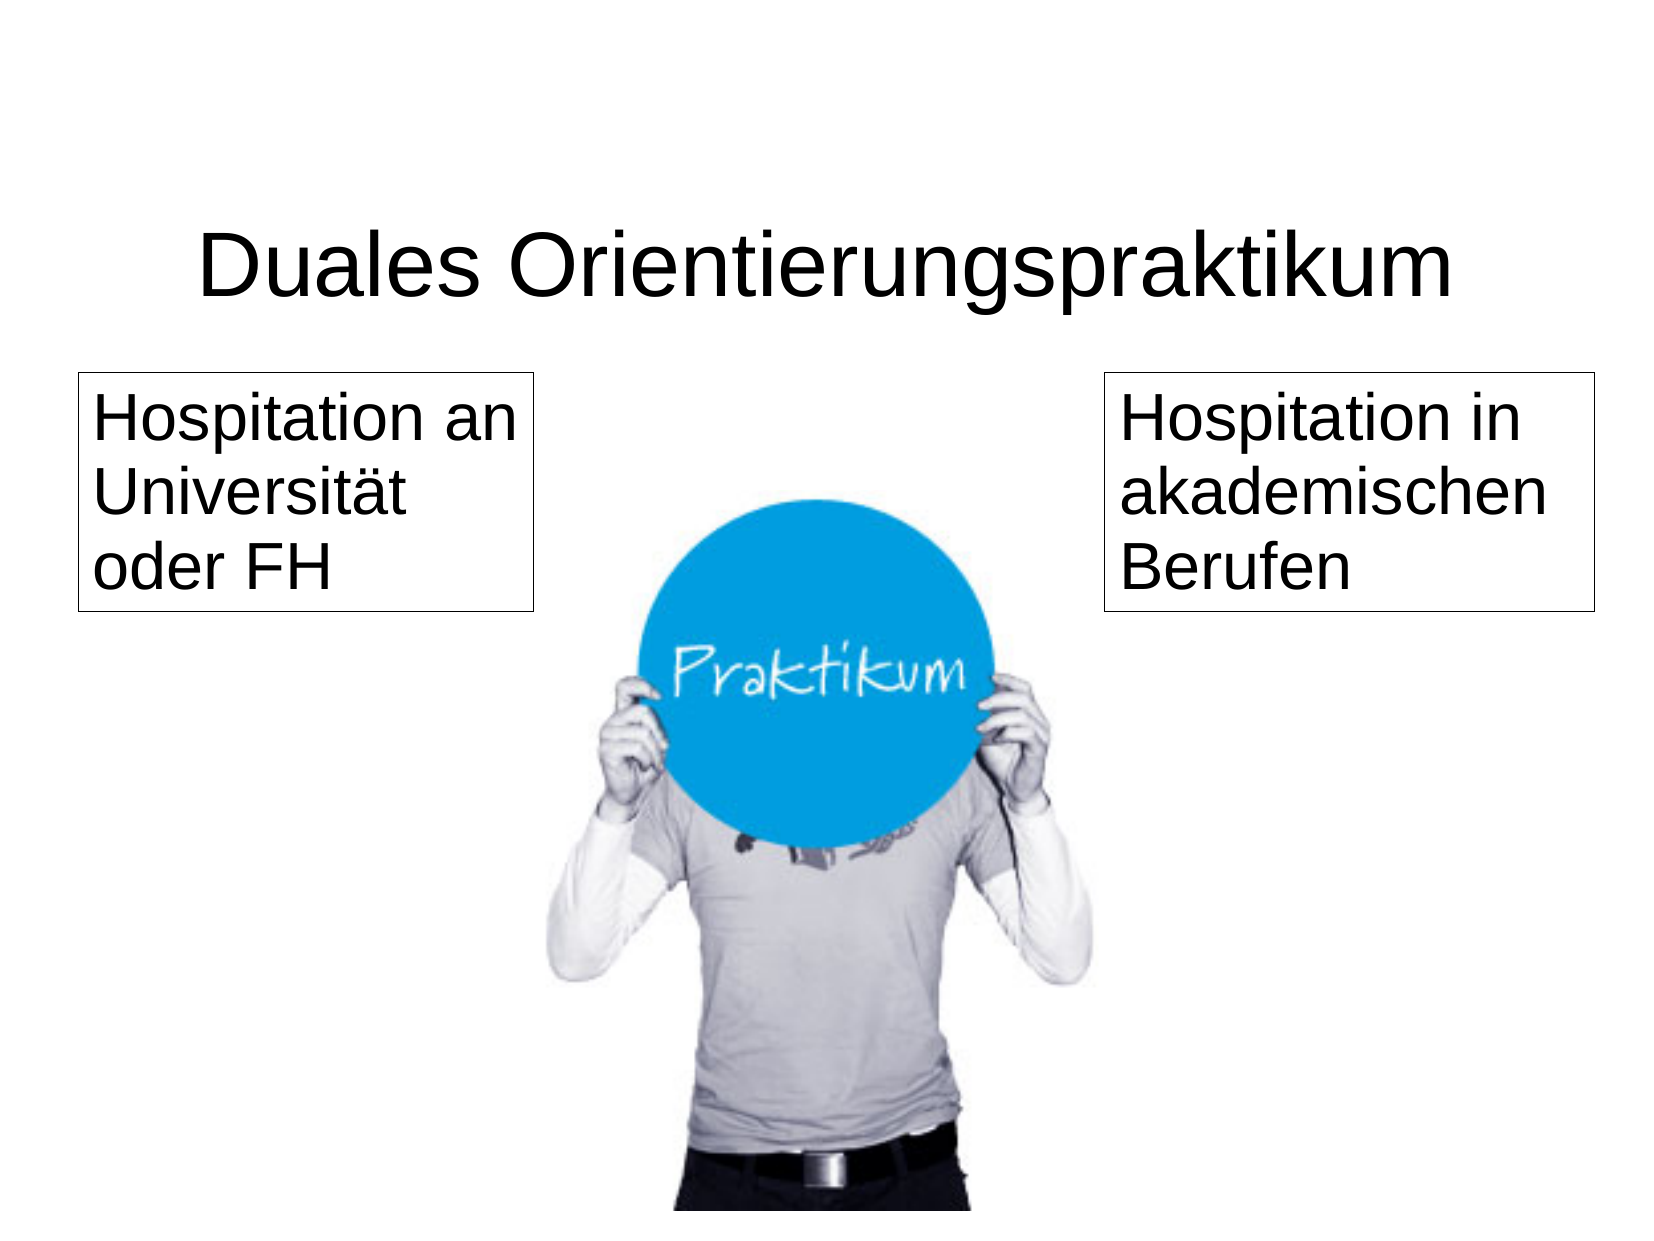

# Duales Orientierungspraktikum
Hospitation an
Universität
oder FH
Hospitation in
akademischen
Berufen